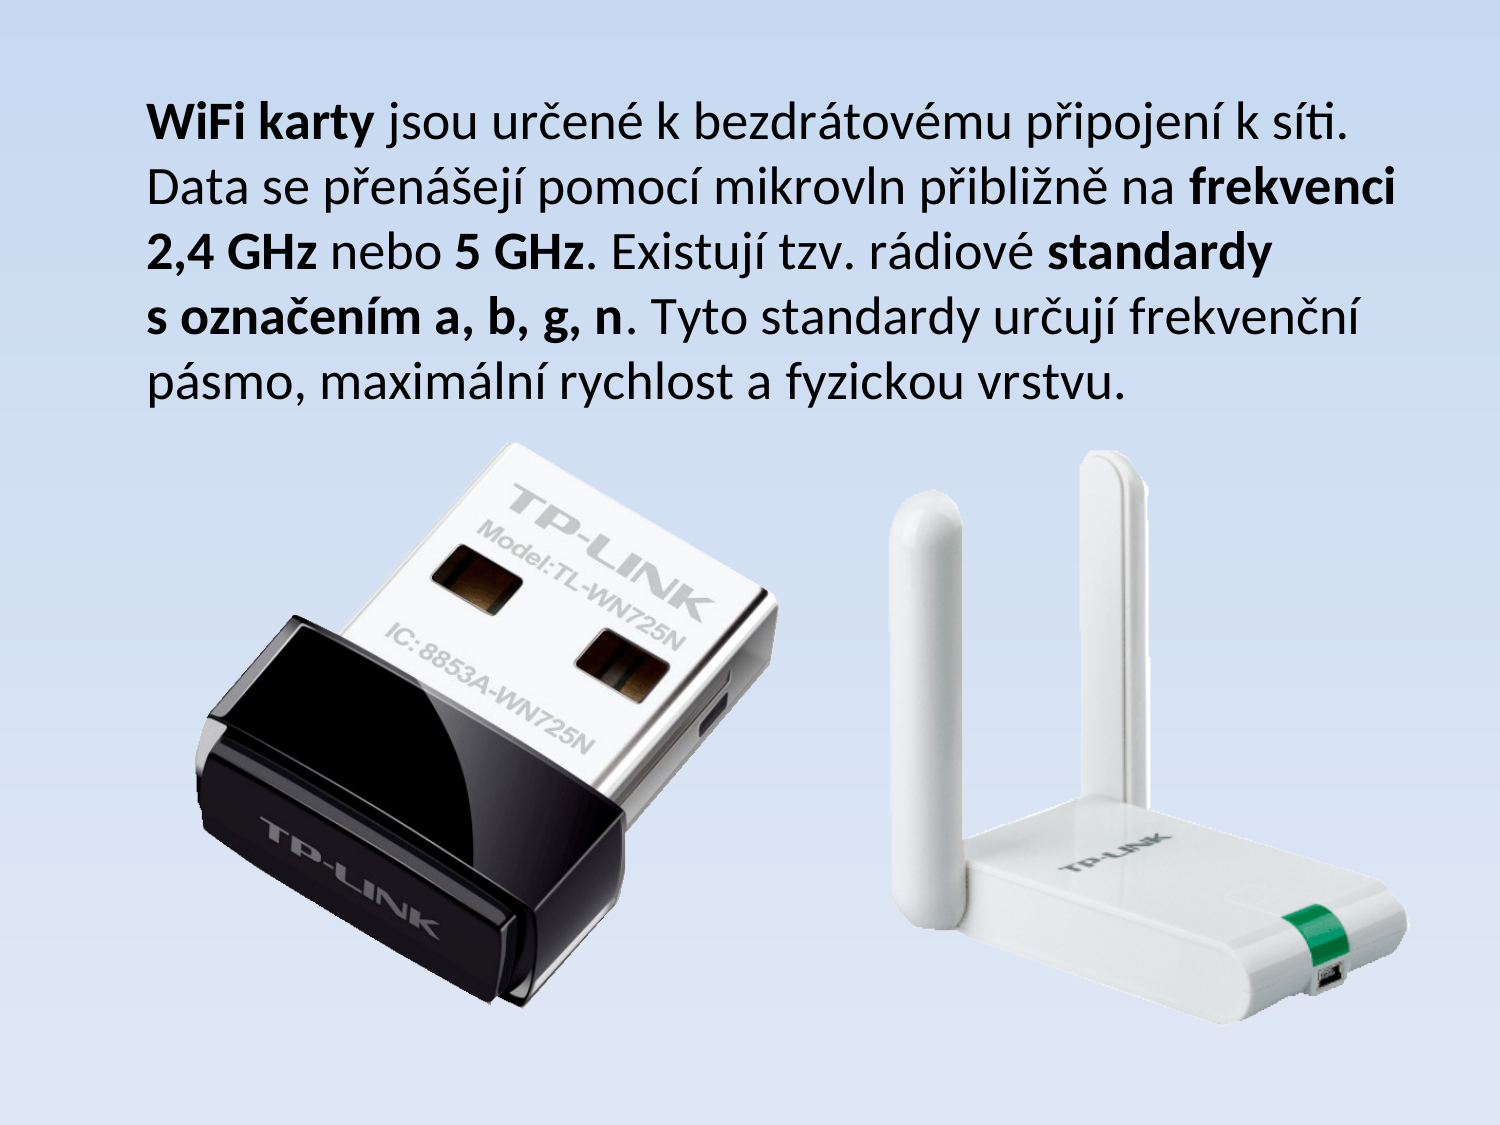

# WiFi karty jsou určené k bezdrátovému připojení k síti. Data se přenášejí pomocí mikrovln přibližně na frekvenci 2,4 GHz nebo 5 GHz. Existují tzv. rádiové standardy s označením a, b, g, n. Tyto standardy určují frekvenční pásmo, maximální rychlost a fyzickou vrstvu.